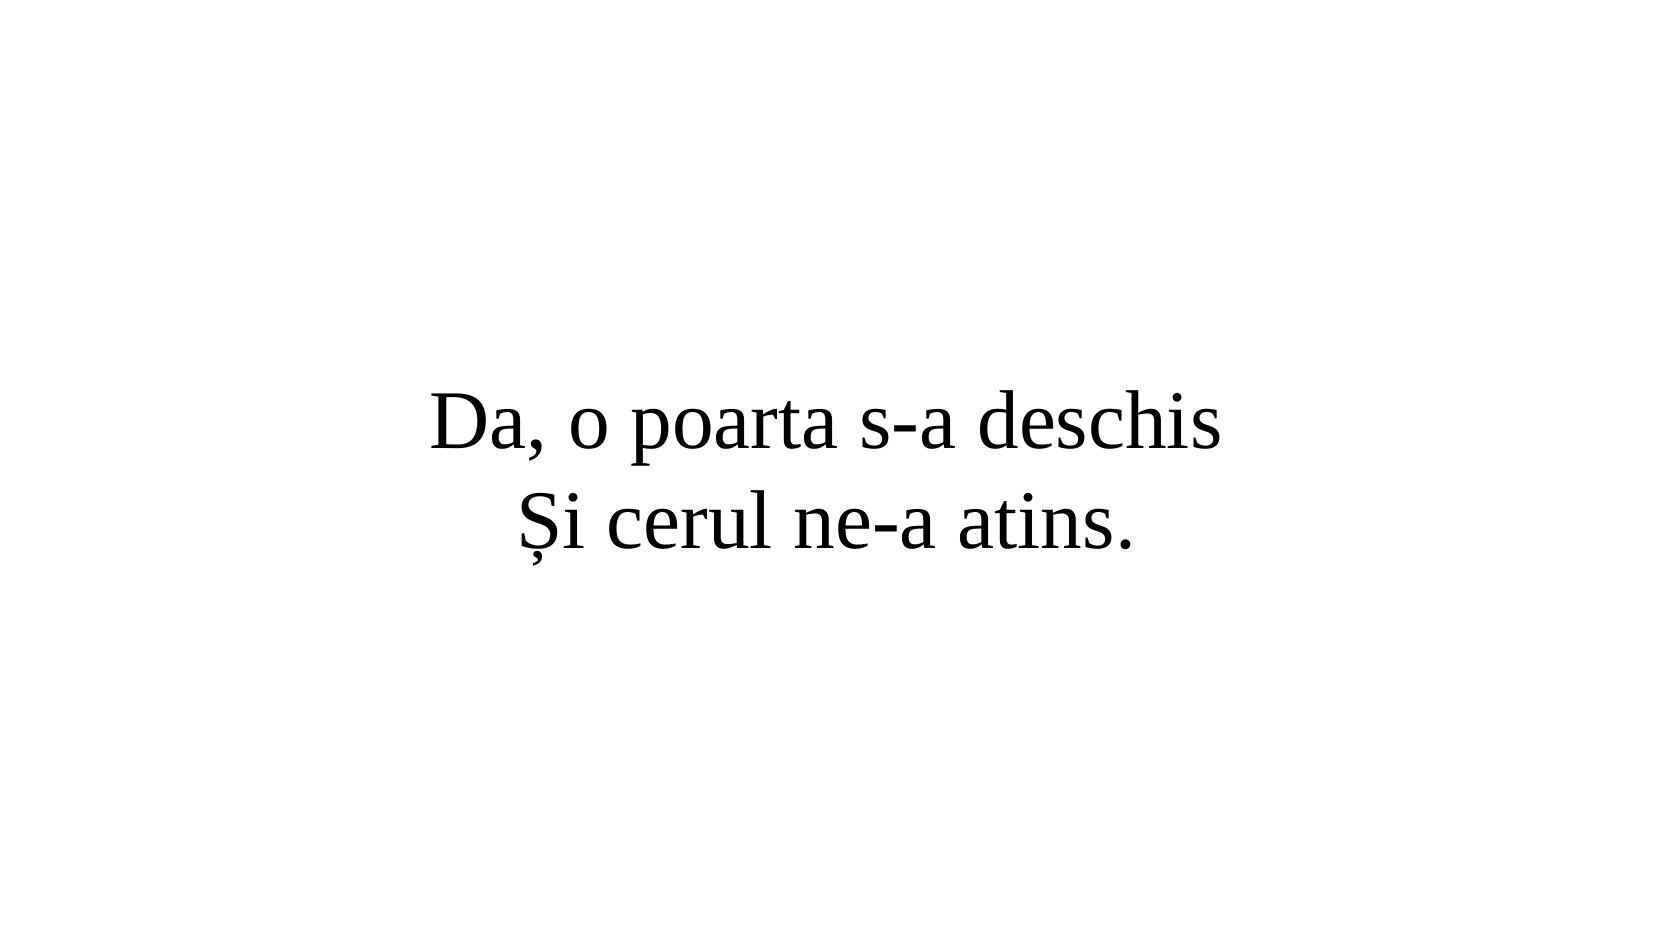

# Da, o poarta s-a deschis Și cerul ne-a atins.